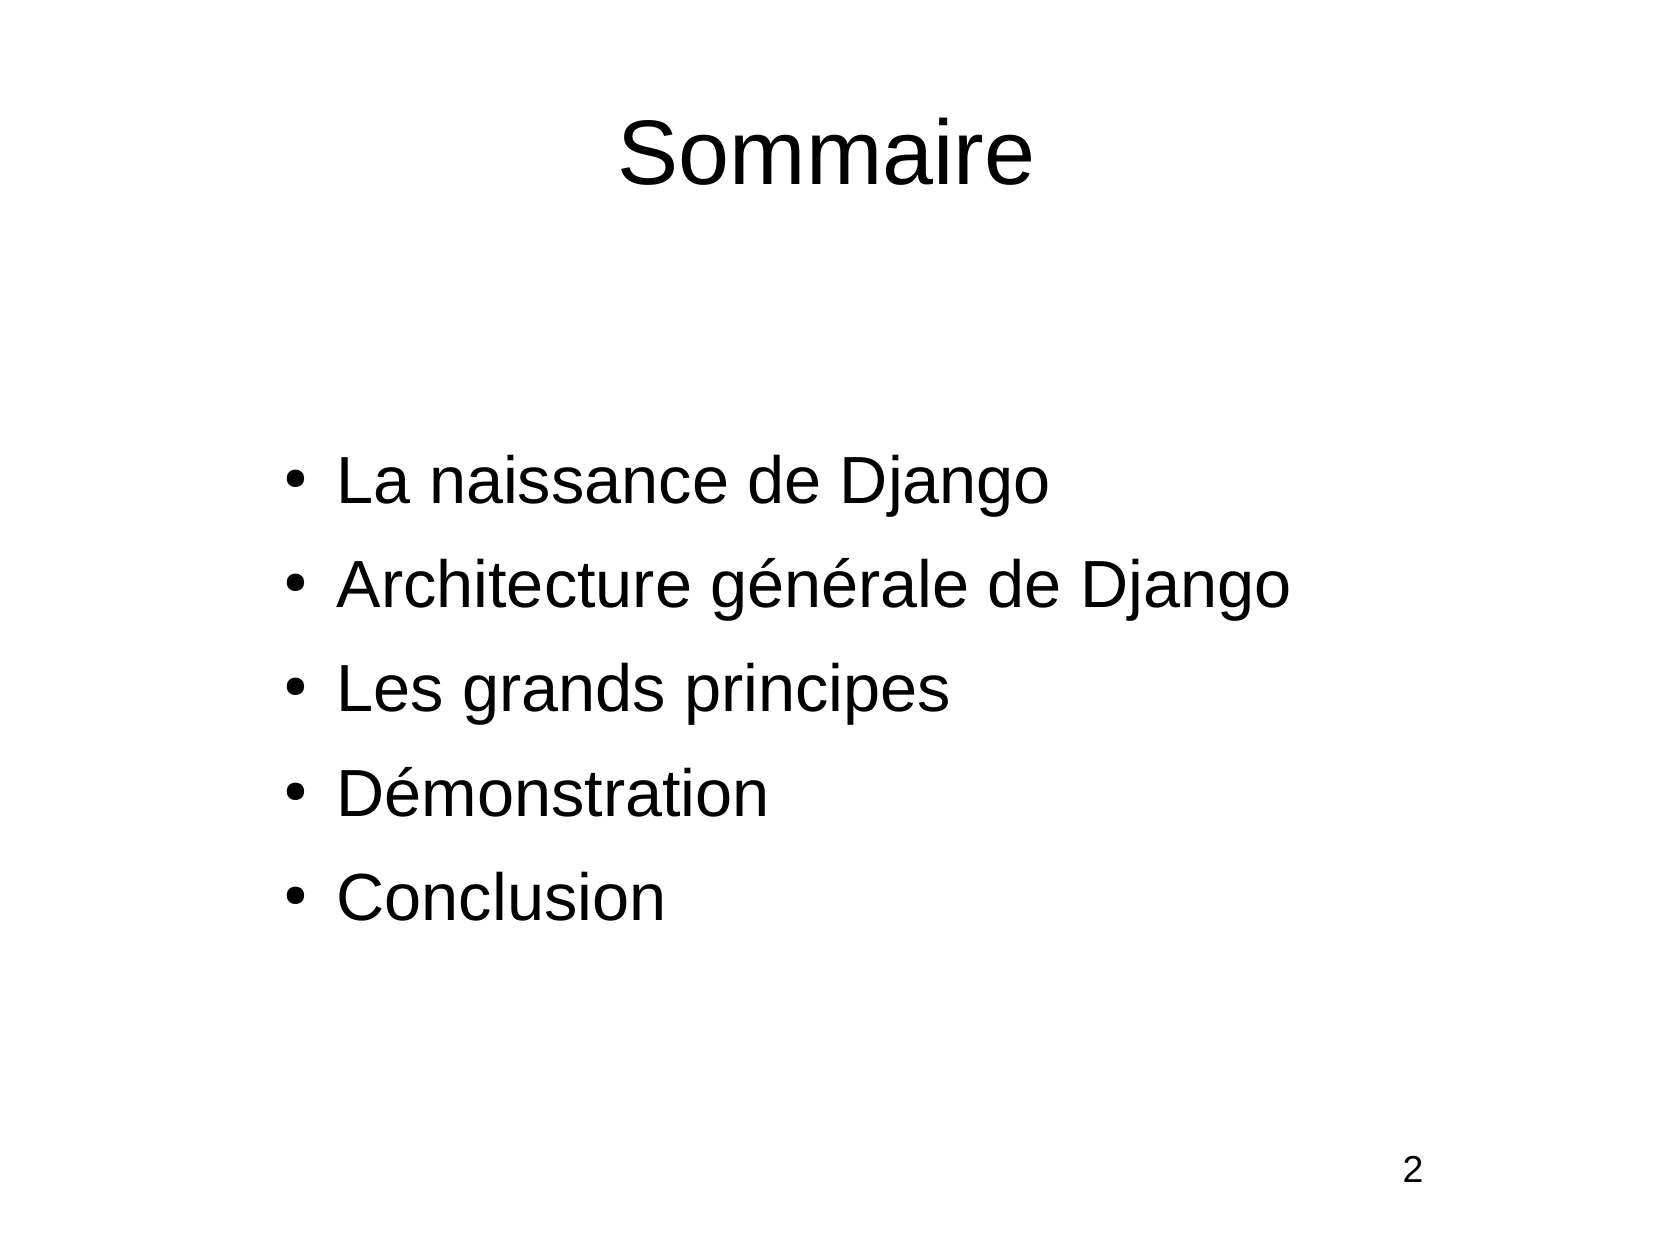

# Sommaire
La naissance de Django
Architecture générale de Django
Les grands principes
Démonstration
Conclusion